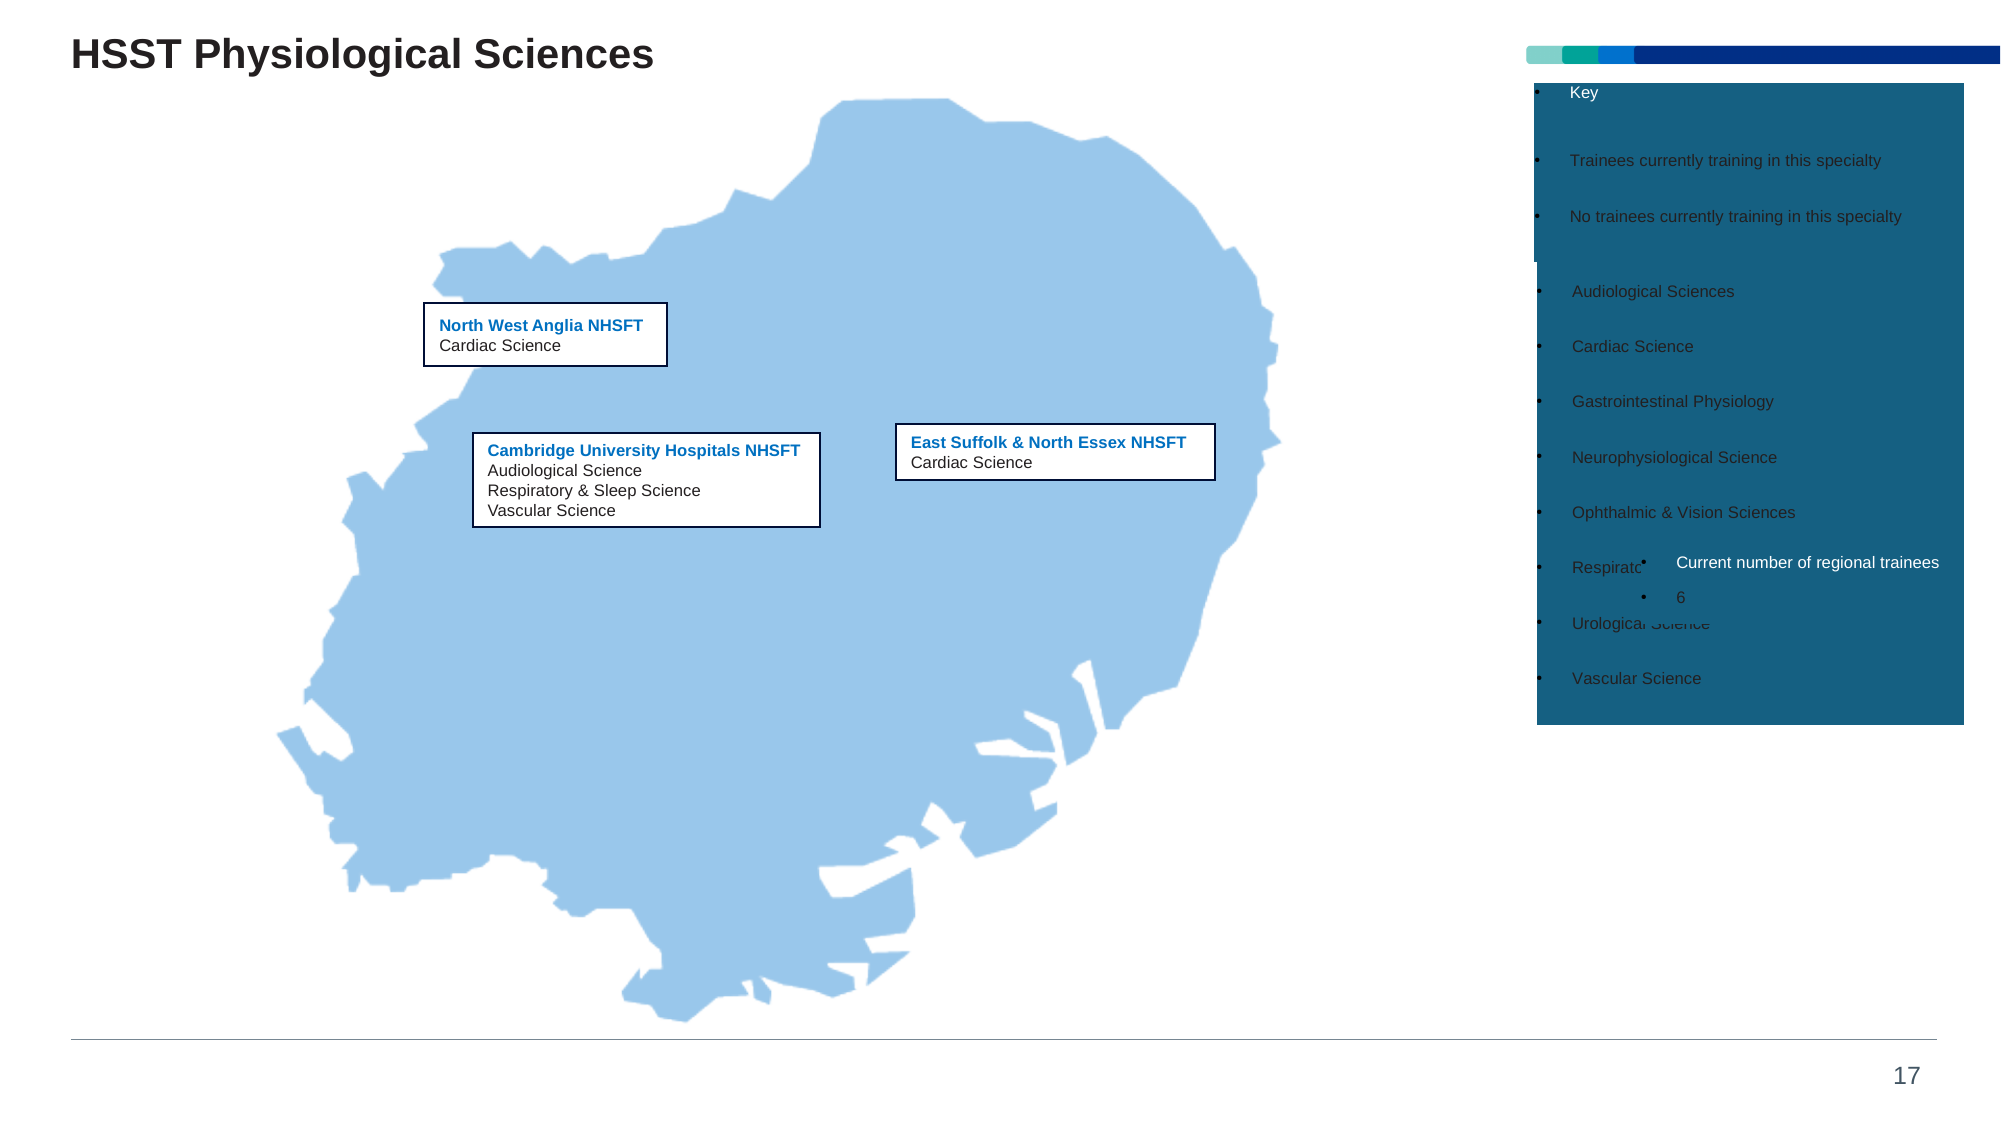

# HSST Physiological Sciences
| Key | |
| --- | --- |
| Trainees currently training in this specialty | |
| No trainees currently training in this specialty | |
| Specialty | |
| --- | --- |
| Audiological Sciences | |
| Cardiac Science | |
| Gastrointestinal Physiology | |
| Neurophysiological Science | |
| Ophthalmic & Vision Sciences | |
| Respiratory & Sleep Science | |
| Urological Science | |
| Vascular Science | |
North West Anglia NHSFT
Cardiac Science
East Suffolk & North Essex NHSFT
Cardiac Science
Cambridge University Hospitals NHSFT
Audiological Science
Respiratory & Sleep Science
Vascular Science
| Current number of regional trainees |
| --- |
| 6 |